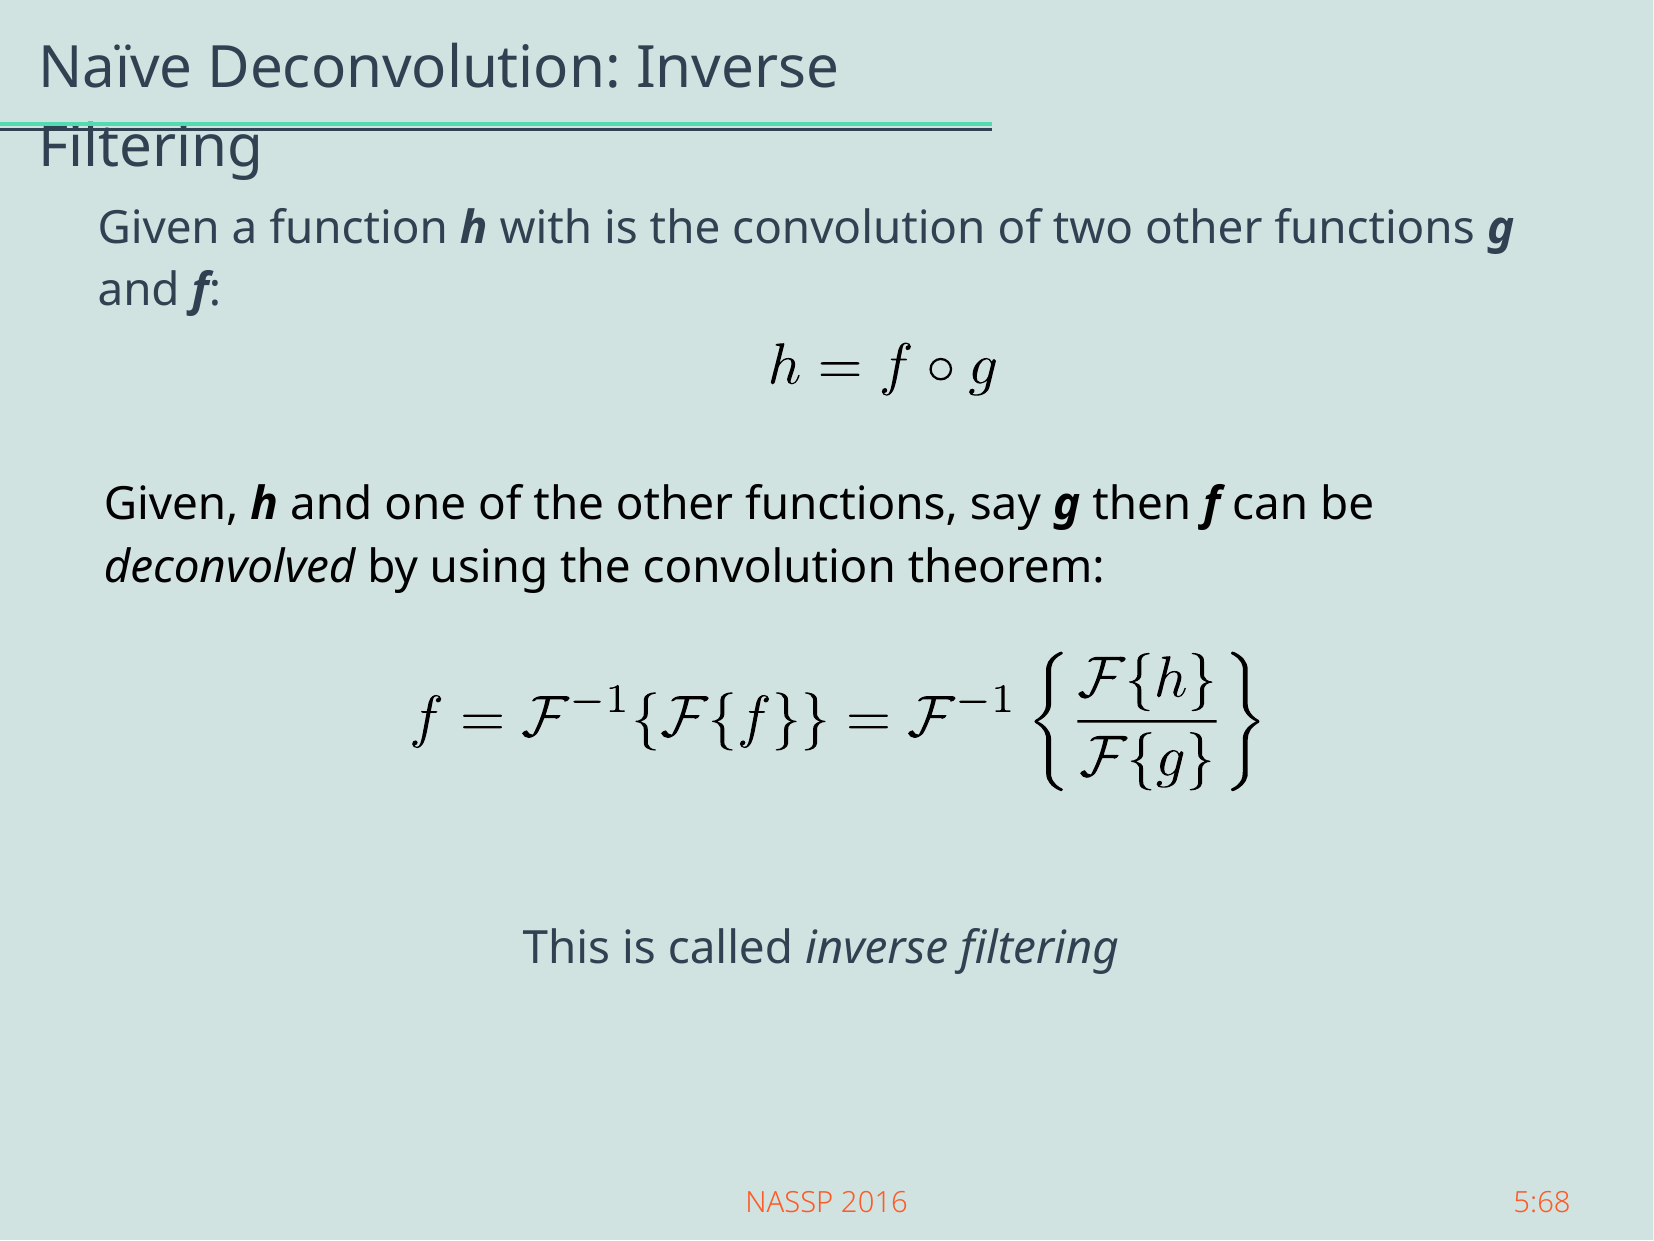

Naïve Deconvolution: Inverse Filtering
Given a function h with is the convolution of two other functions g and f:
Given, h and one of the other functions, say g then f can be deconvolved by using the convolution theorem:
This is called inverse filtering
NASSP 2016
5